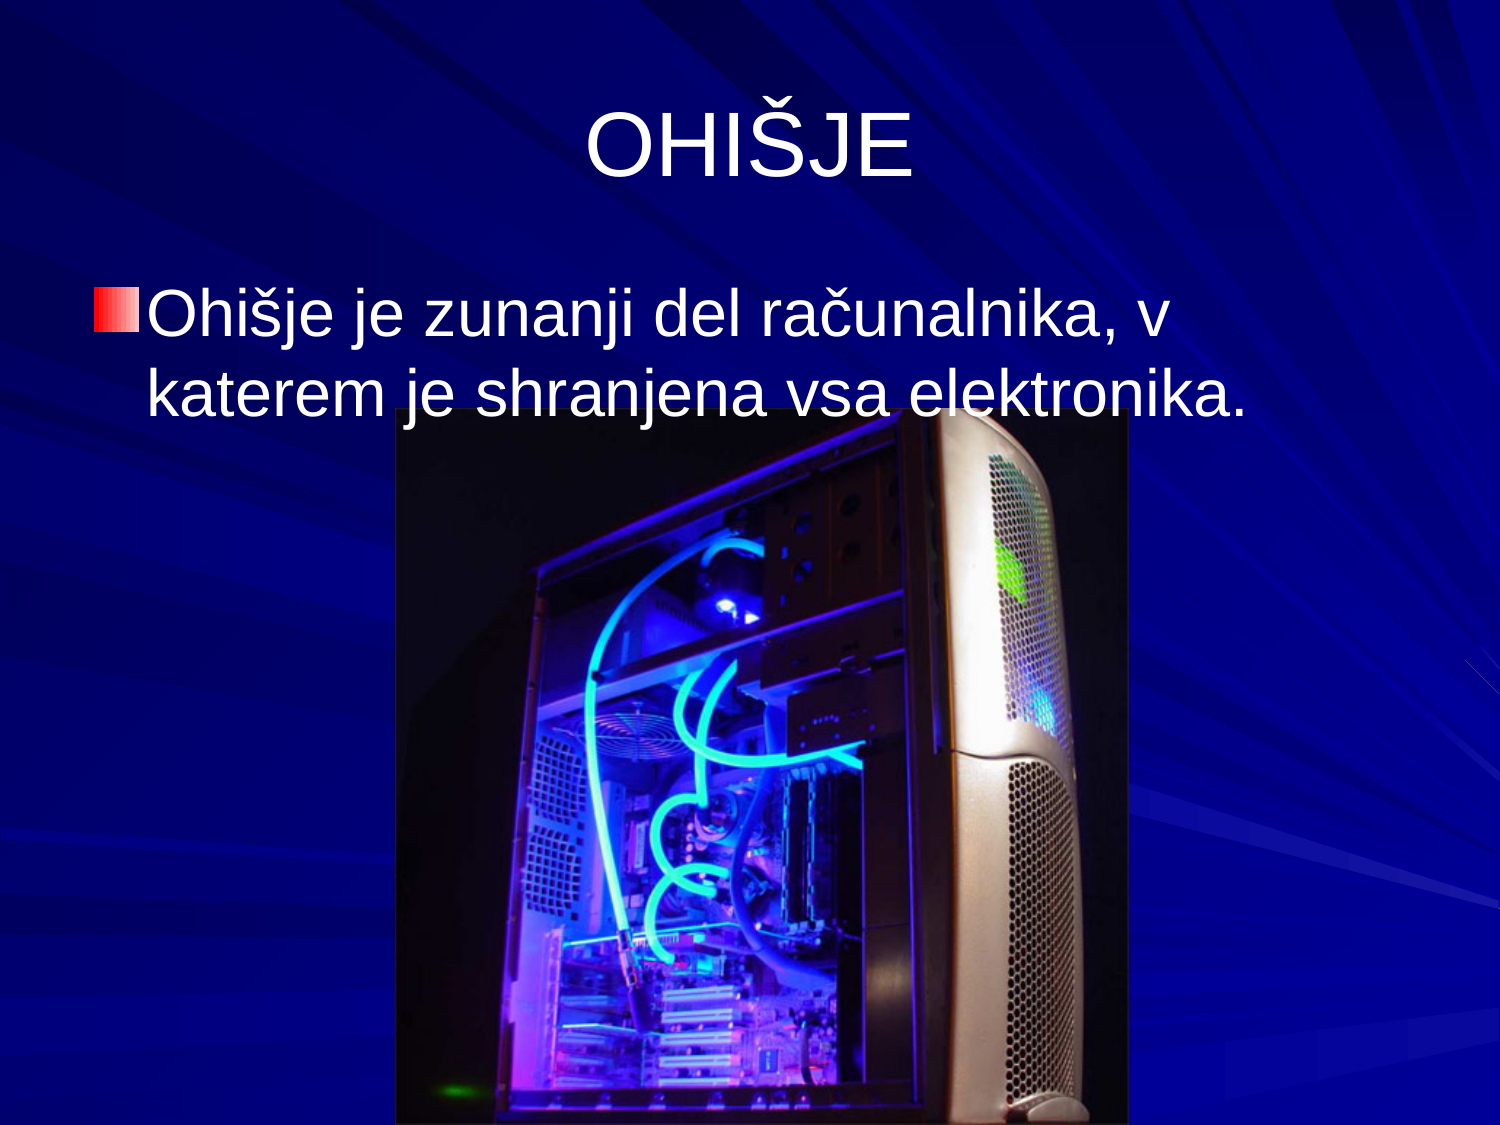

# OHIŠJE
Ohišje je zunanji del računalnika, v katerem je shranjena vsa elektronika.